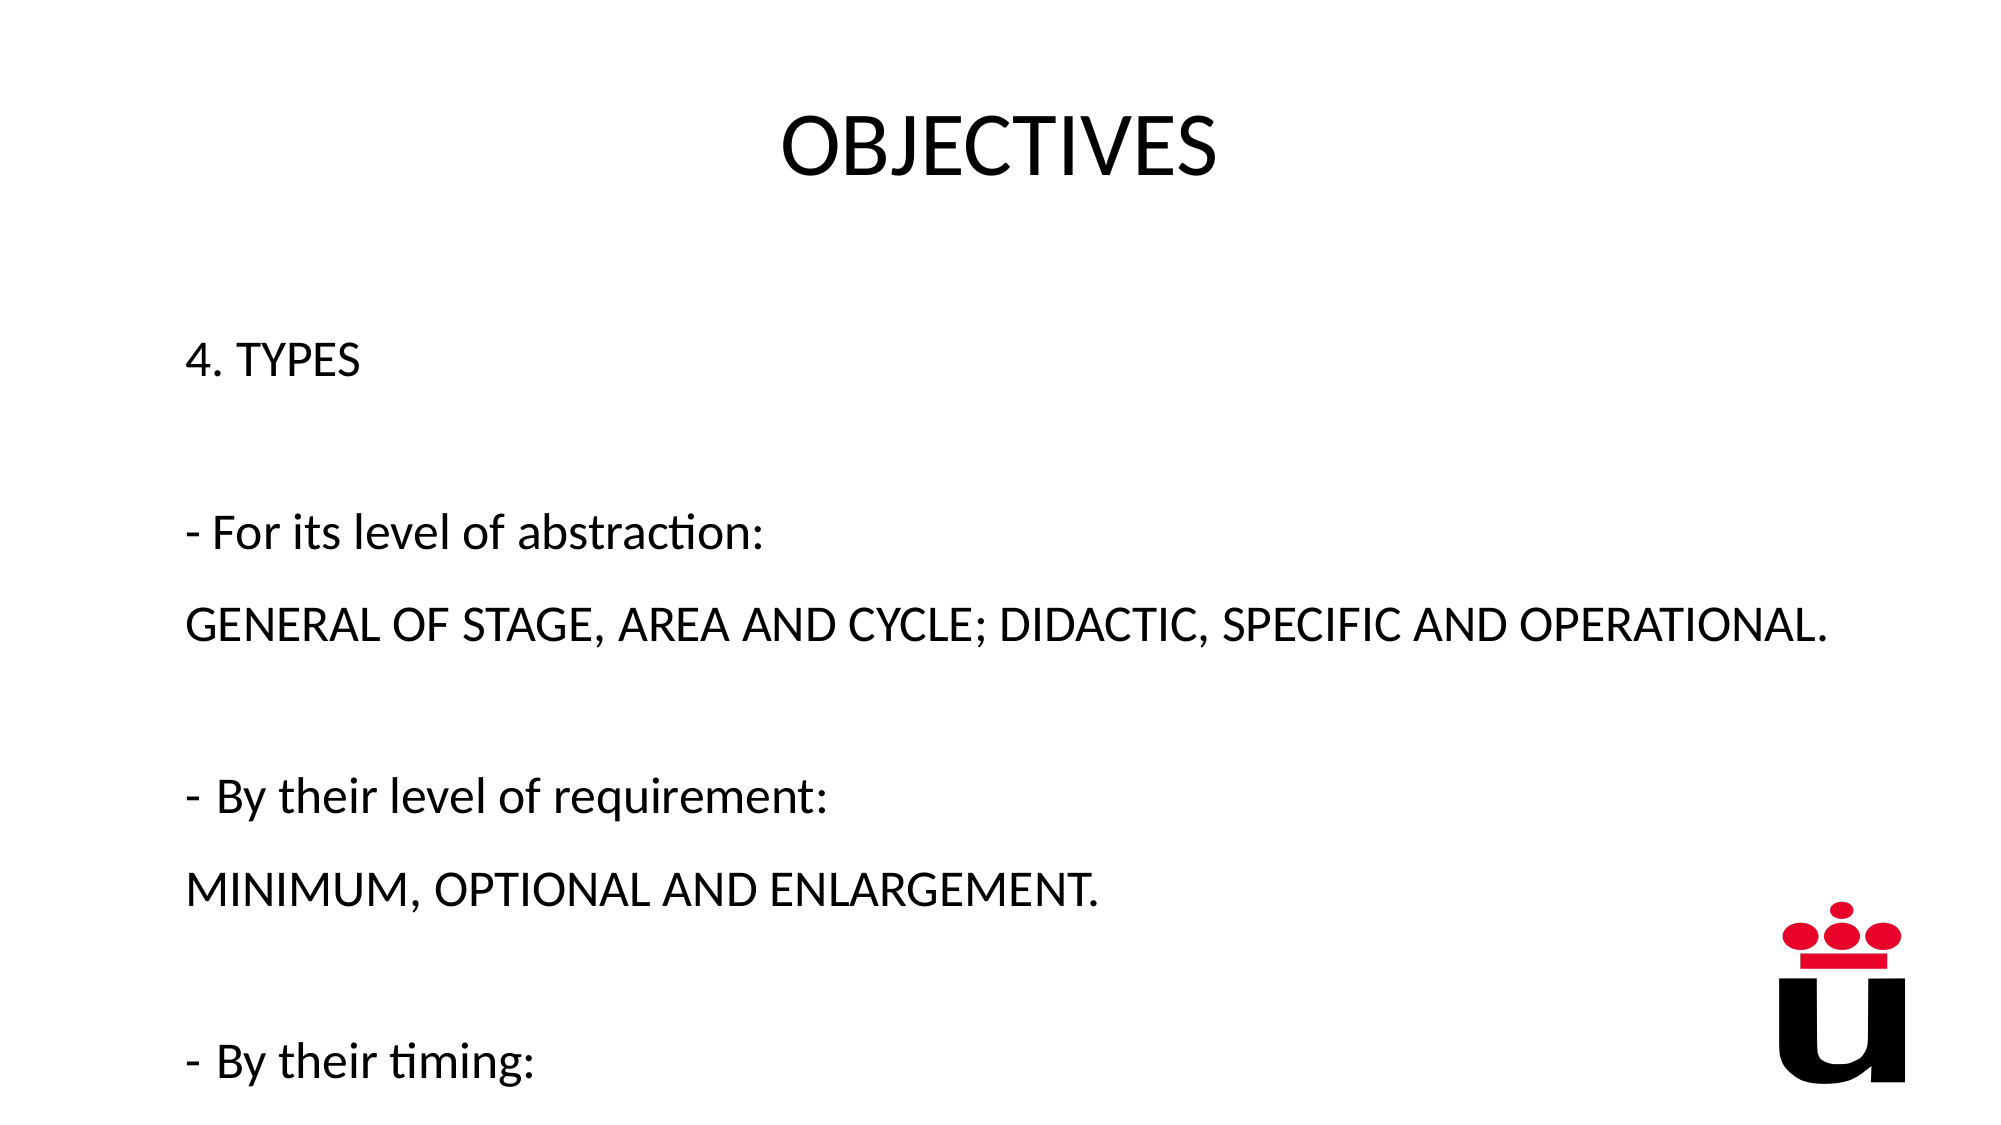

OBJECTIVES
4. TYPES
- For its level of abstraction:
GENERAL OF STAGE, AREA AND CYCLE; DIDACTIC, SPECIFIC AND OPERATIONAL.
- By their level of requirement:
MINIMUM, OPTIONAL AND ENLARGEMENT.
- By their timing:
LONG-TERM, MEDIUM-TERM AND SHORT TERM.